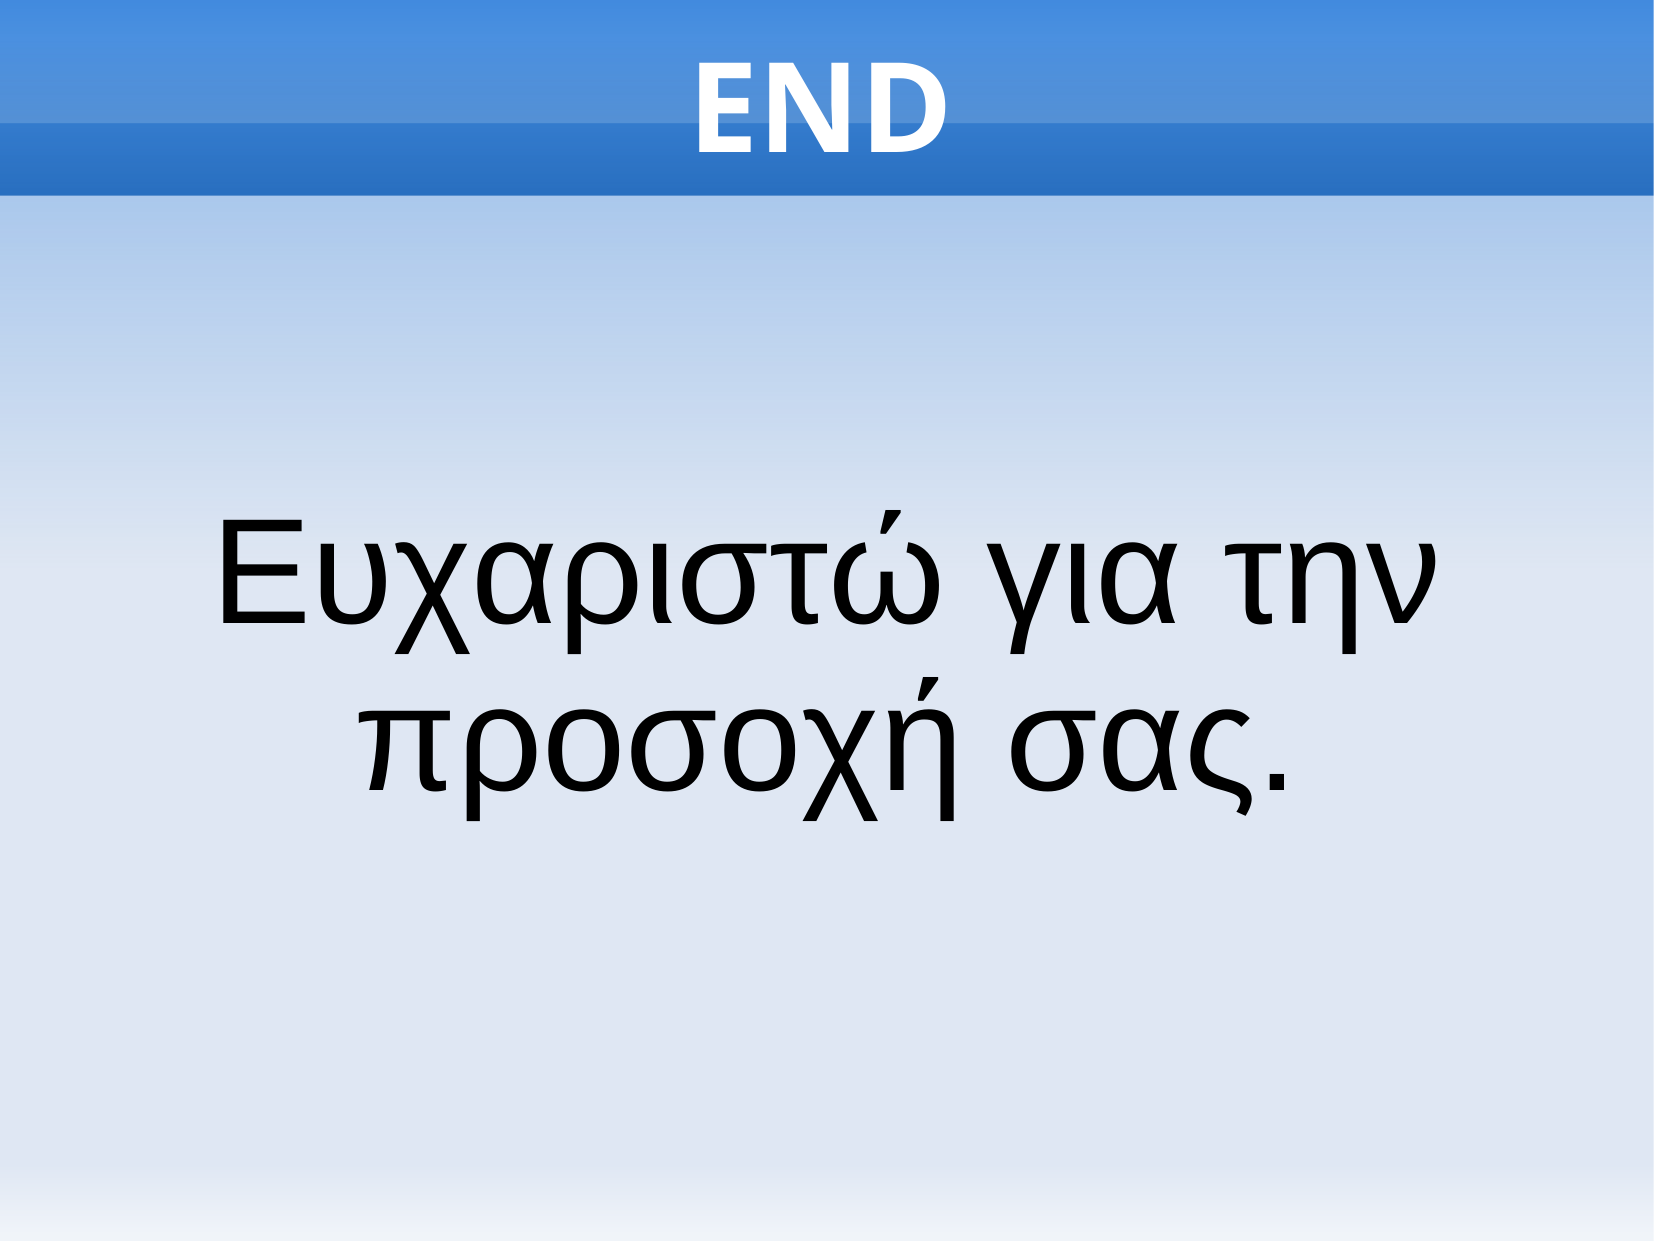

# END
Ευχαριστώ για την προσοχή σας.